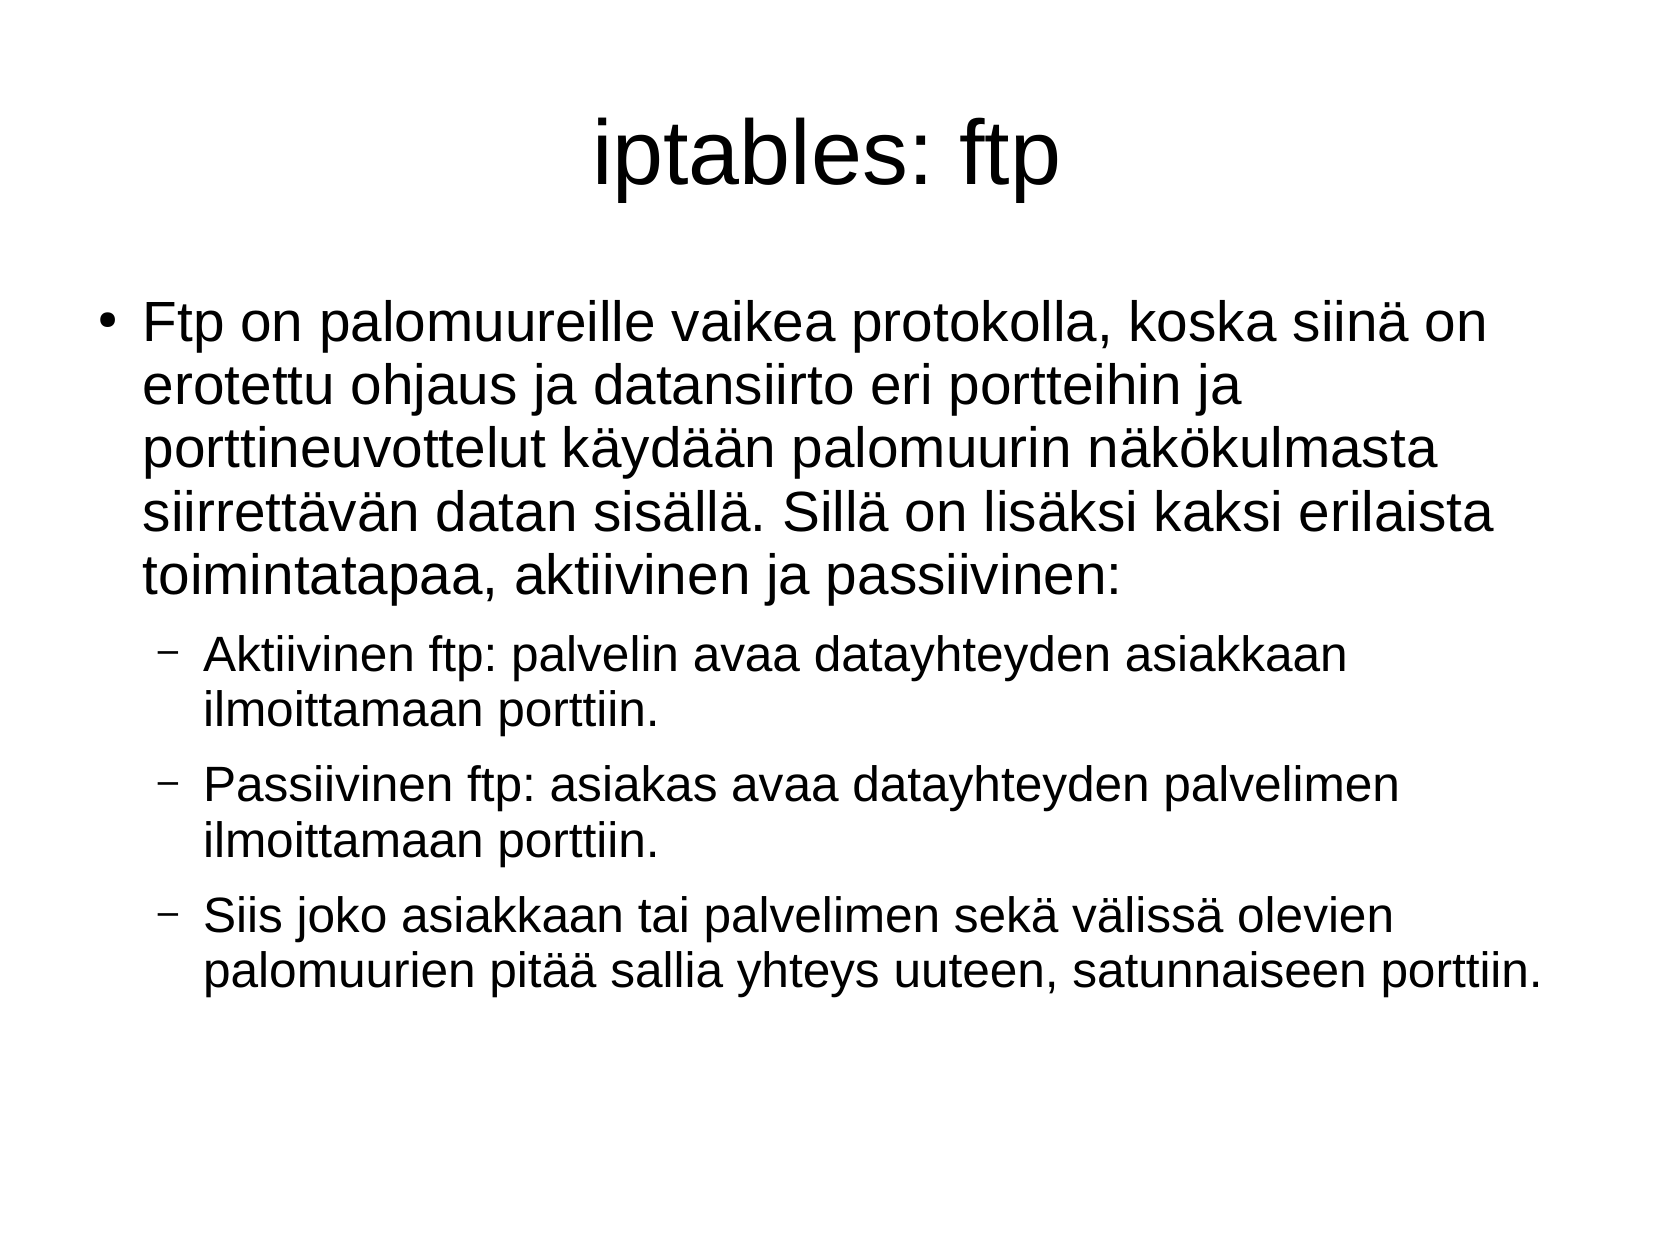

# iptables: ftp
Ftp on palomuureille vaikea protokolla, koska siinä on erotettu ohjaus ja datansiirto eri portteihin ja porttineuvottelut käydään palomuurin näkökulmasta siirrettävän datan sisällä. Sillä on lisäksi kaksi erilaista toimintatapaa, aktiivinen ja passiivinen:
Aktiivinen ftp: palvelin avaa datayhteyden asiakkaan ilmoittamaan porttiin.
Passiivinen ftp: asiakas avaa datayhteyden palvelimen ilmoittamaan porttiin.
Siis joko asiakkaan tai palvelimen sekä välissä olevien palomuurien pitää sallia yhteys uuteen, satunnaiseen porttiin.